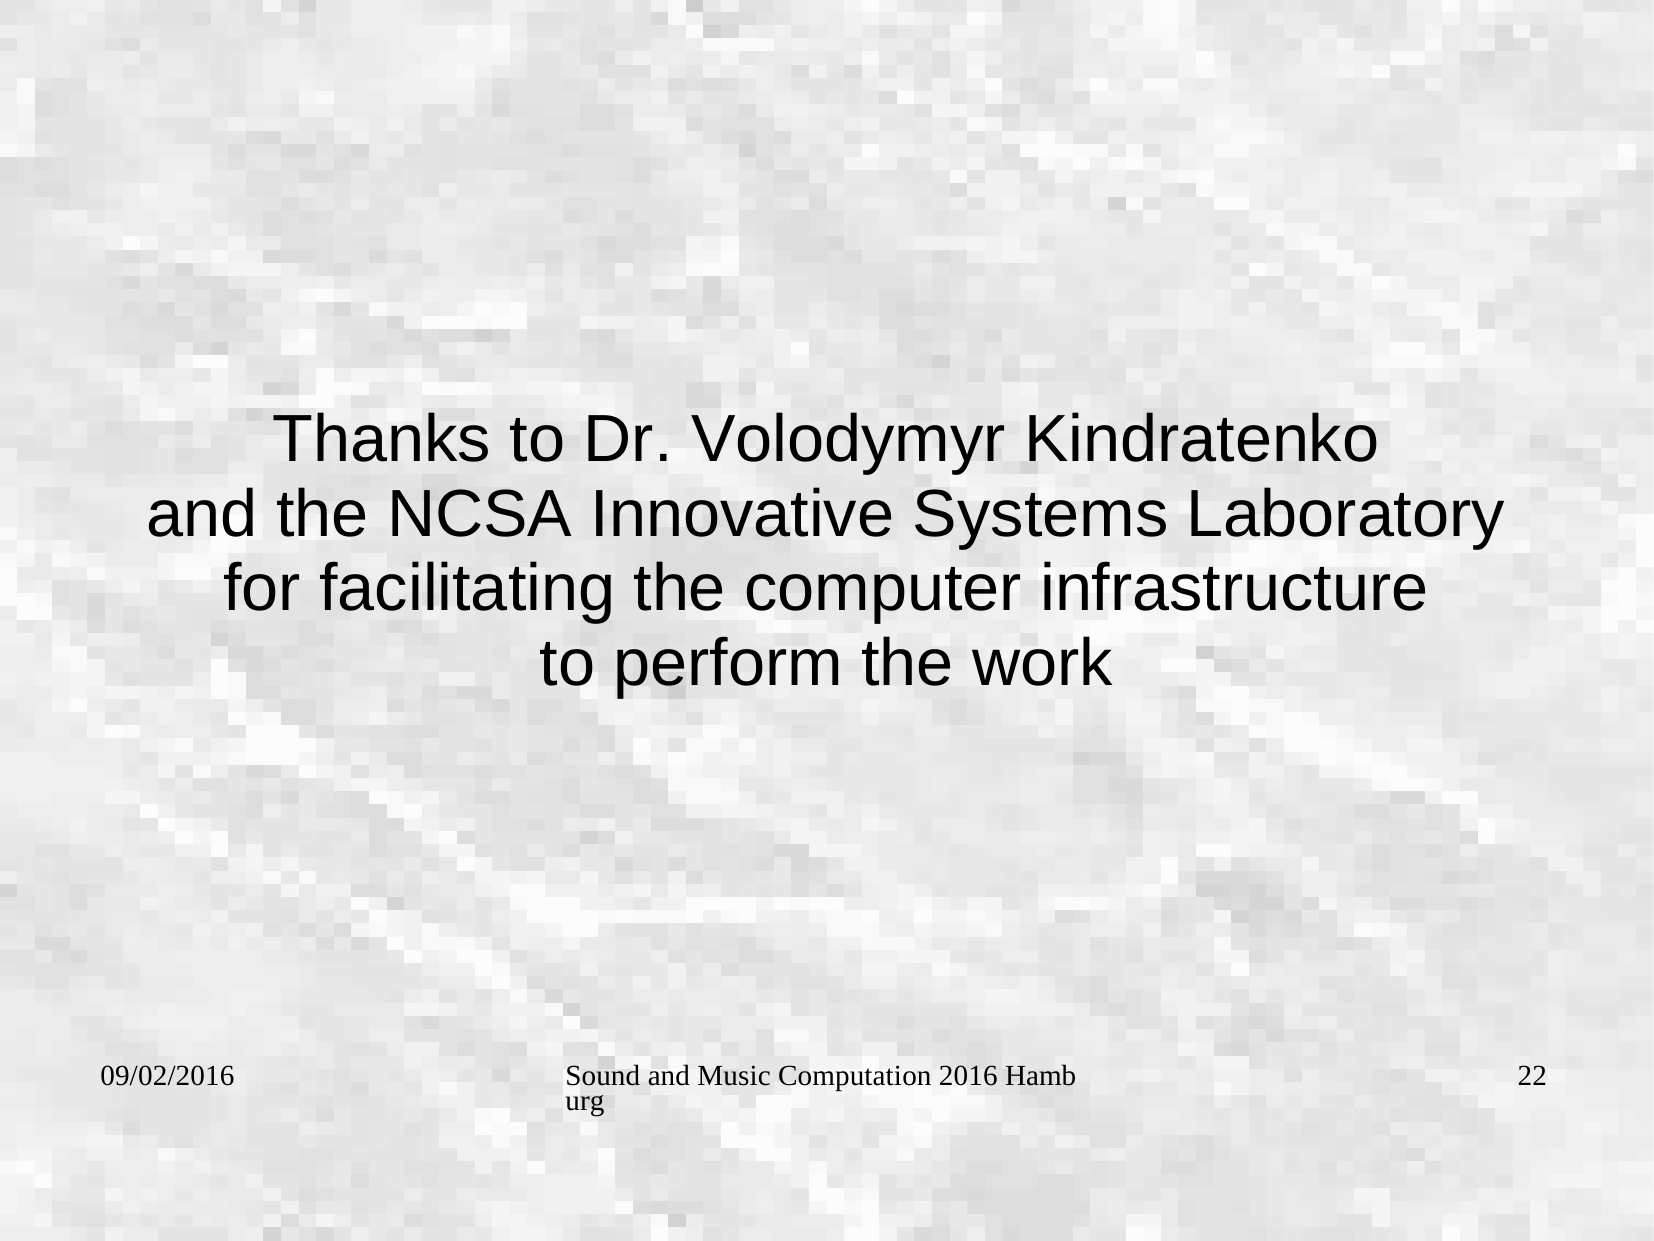

# Thanks to Dr. Volodymyr Kindratenko
and the NCSA Innovative Systems Laboratory
for facilitating the computer infrastructure
to perform the work
09/02/2016
Sound and Music Computation 2016 Hamburg
22